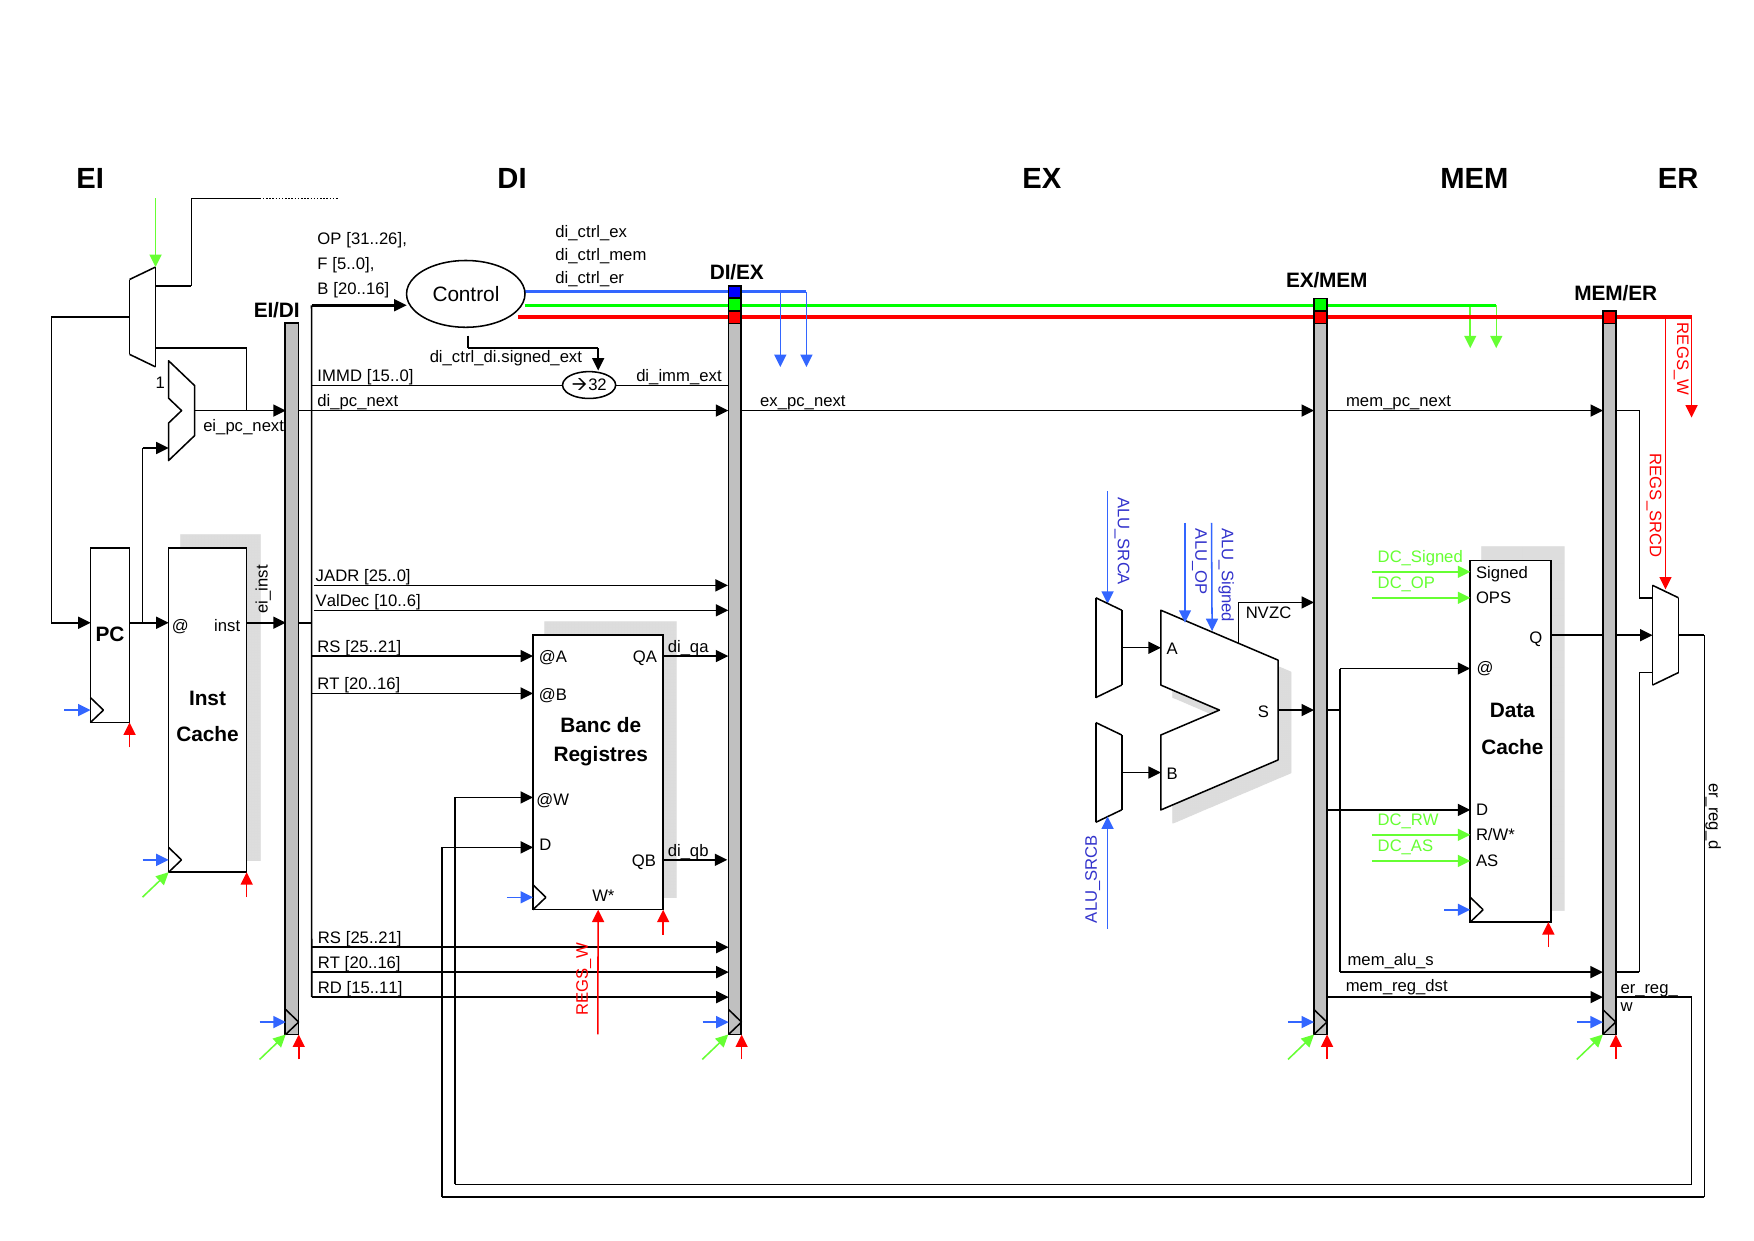

EI
DI
EX
MEM
ER
di_ctrl_ex
OP [31..26],
di_ctrl_mem
F [5..0],
Control
DI/EX
di_ctrl_er
EX/MEM
B [20..16]
MEM/ER
EI/DI
di_ctrl_di.signed_ext
REGS_W
IMMD [15..0]
di_imm_ext
32
1
di_pc_next
ex_pc_next
mem_pc_next
ei_pc_next
REGS_SRCD
ALU_SRCA
DC_Signed
ALU_OP
JADR [25..0]
Signed
OPS
ALU_Signed
DC_OP
ei_inst
ValDec [10..6]
NVZC
@
inst
PC
Q
RS [25..21]
di_qa
A
@A
QA
@
RT [20..16]
@B
Inst
Cache
Data
Cache
S
Banc de
Registres
B
@W
D
R/W*
AS
er_reg_d
DC_RW
D
di_qb
DC_AS
QB
ALU_SRCB
W*
RS [25..21]
RT [20..16]
mem_alu_s
REGS_W
RD [15..11]
er_reg_w
mem_reg_dst